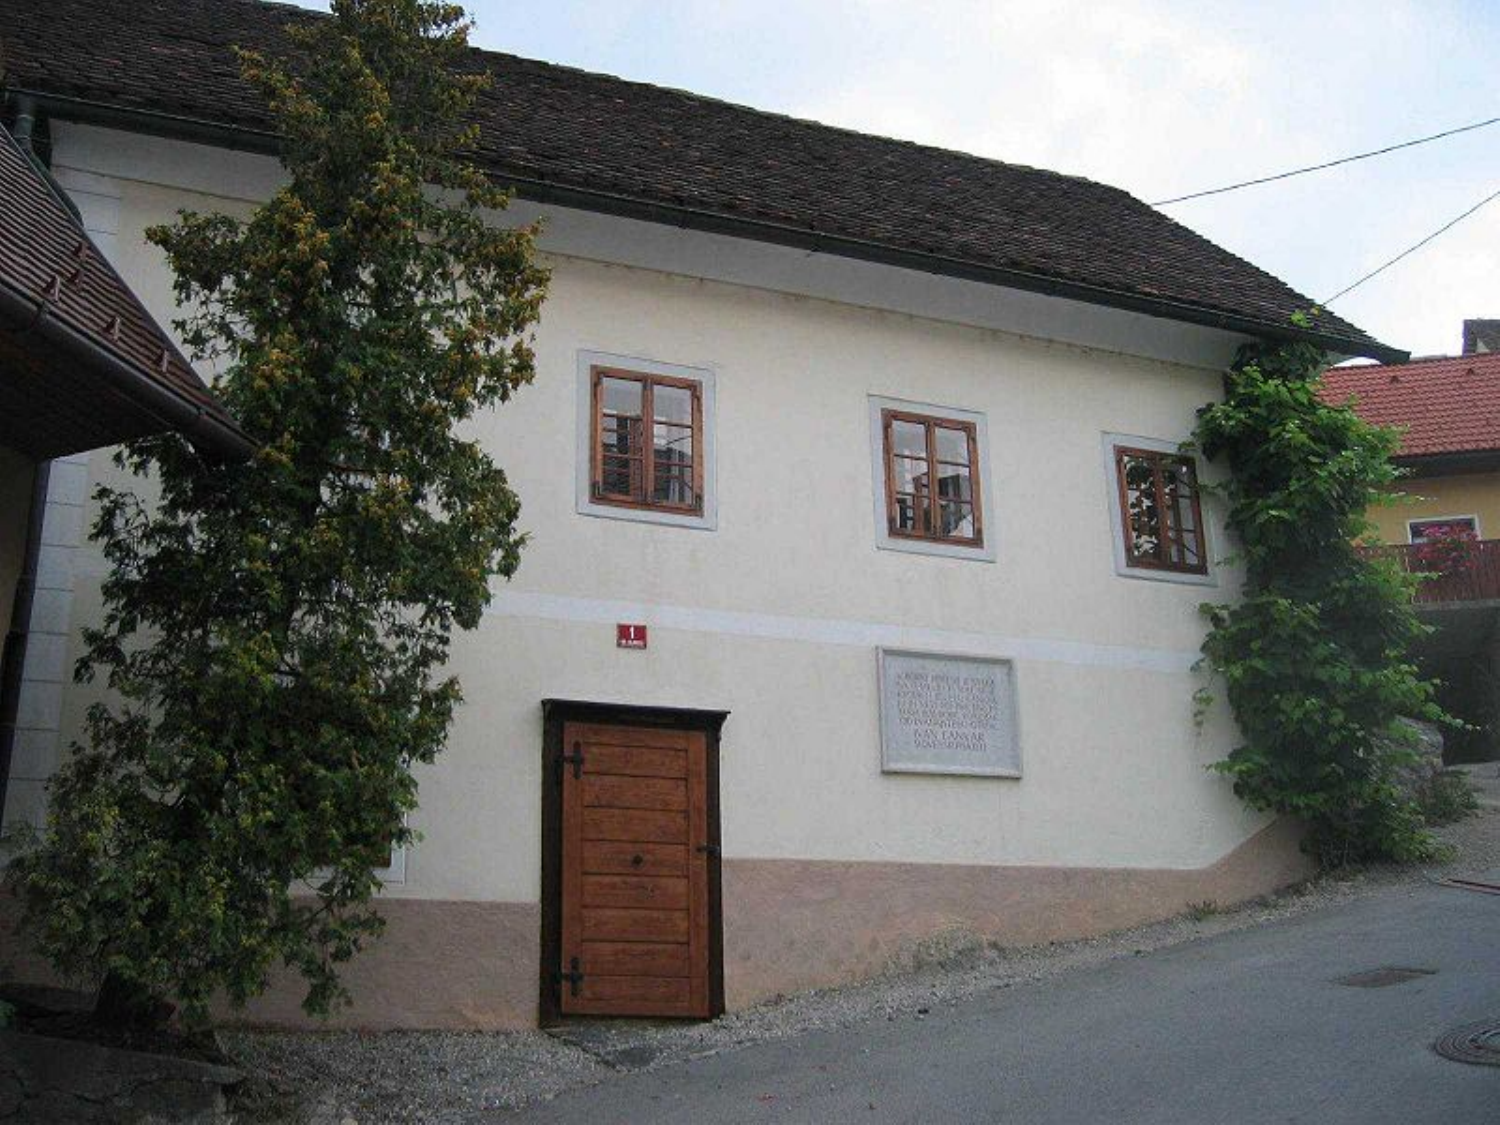

Življenjepis
# Ivan Cankar se je rodil 10. Maja 1876 na klancu v Vrhniki kot osmi otrok iz obrtniško proletarske (delavske) družine. Oče je služil kruh kot krojač , kjer pa se ni dolgo obdržal in je prekinil proizvodnjo ob prihodu trgovine s konfekcijo na Vrhniko. Zapustil je družino in odšel delat v Bosno. Mati je zelo težko preživljala družino. Leta 1882 se je Cankar vpisal v osnovno šolo na vrhniškem hribu. Po maturi, ki jo je opravil leta 1896, je odšel na Dunaj študirat stavbarstvo. Kmalu si je premislil in se prepisal na slavistiko (veda o slovenskih jezikih in književnostih). Leta 1897 se je preselil v Pulj, ker mu je umrla mati. Čez čas se je vrnil na Dunaj, kjer je ostal do leta 1909. Po odhodu z Dunaja je živel v Sarajevu, kjer je živel pri bratu duhovniku, pozneje pa se je dokončno preselil v Ljubljano.
 12. maja 1913 je imel v ljubljanskem Mestnem domu znamenito predavanje Slovenci in Jugoslovani, po katerem je bil aretiran zaradi izjave, ki je zagovarjala jugoslovansko politično zvezo. Leta 1913 mu je v mesecu avgustu umrl oče. Poleti 1918 je nekaj časa prebival na Bledu, proti koncu oktobra pa je padel po stopnicah in se hudo poškodoval. Kot kraj njegove smrti beležimo Cukrarno v Ljubljani. Pokopali so ga na ljubljanskih Žalah v t. i. grobnici moderne, kjer so pokopani tudi Josipa Murna, Dragotina Ketta in Otona Župančiča.